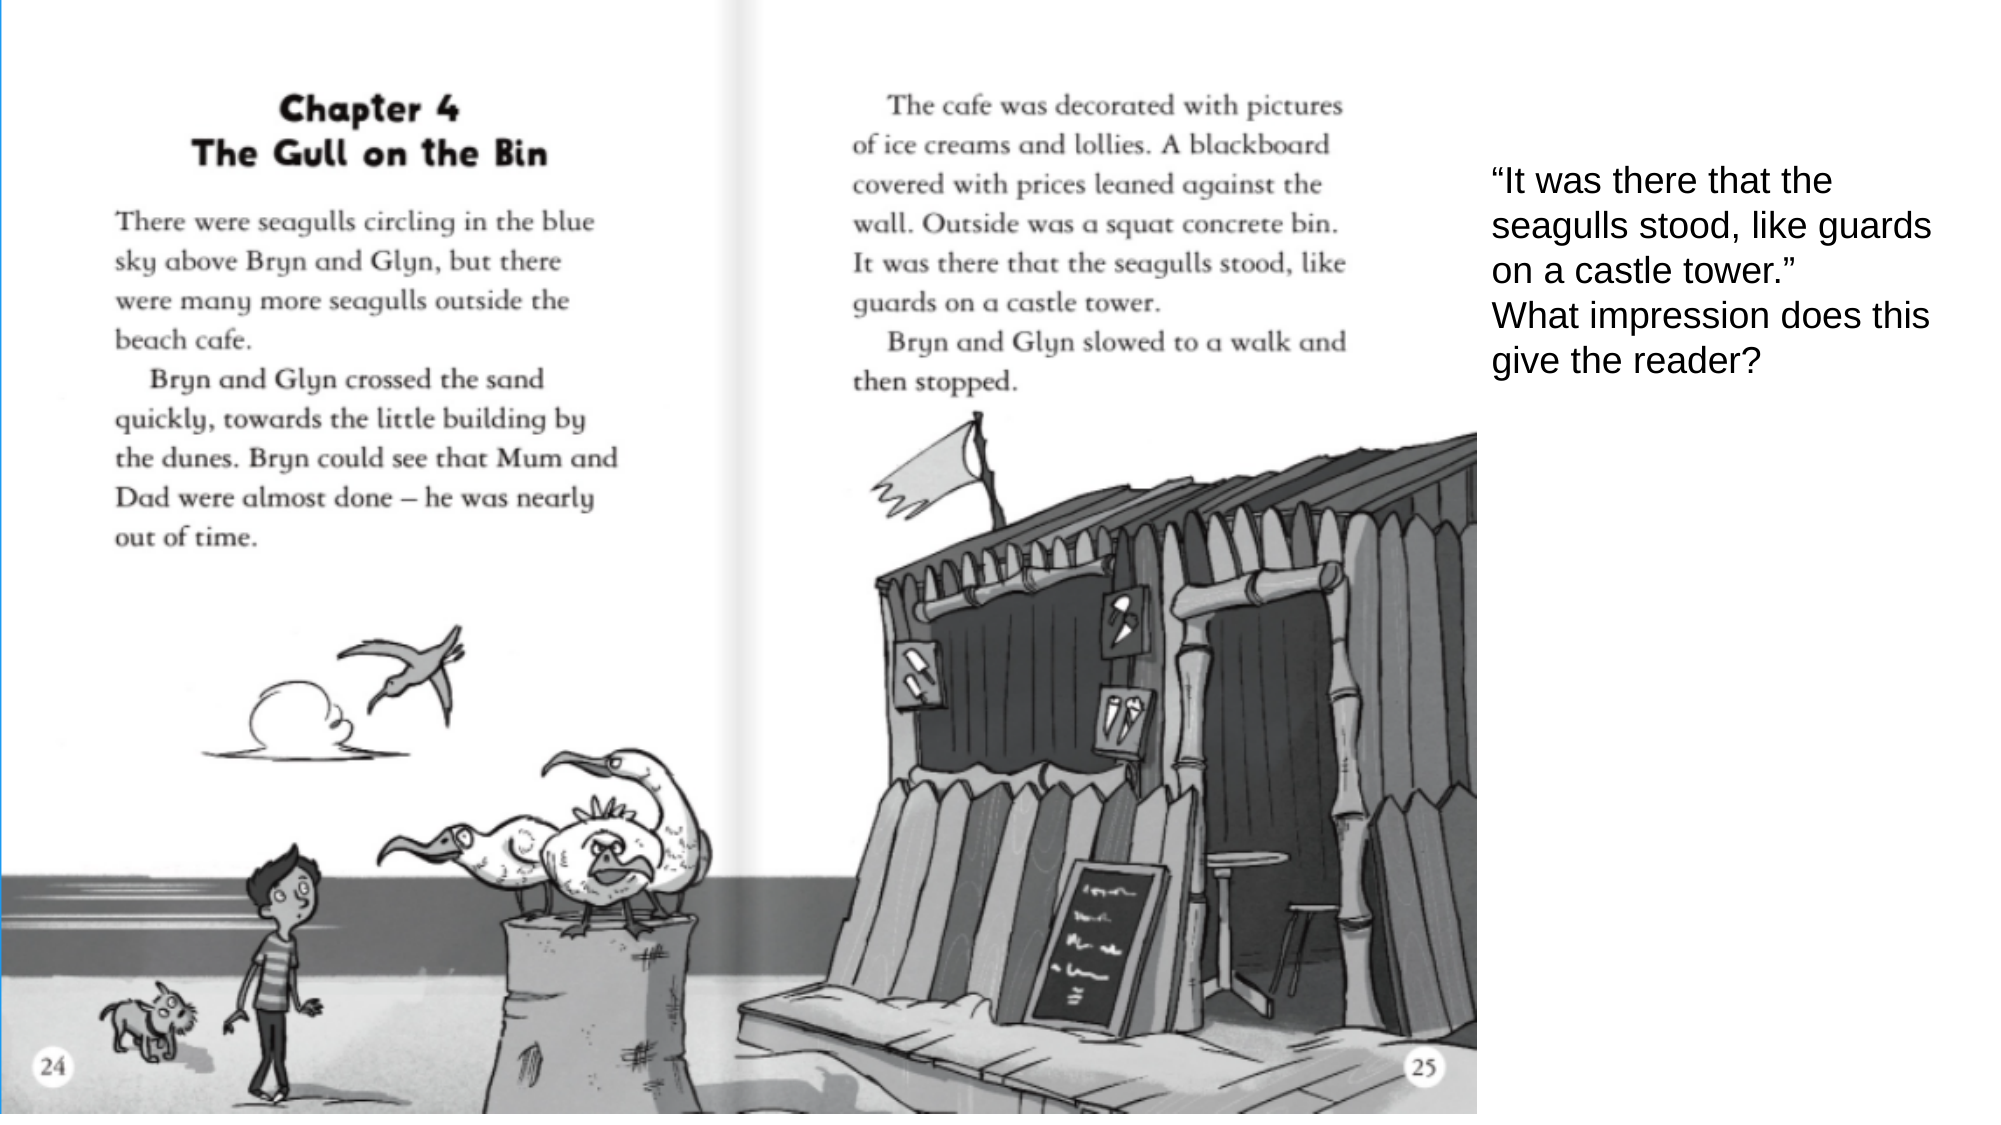

“It was there that the seagulls stood, like guards on a castle tower.”
What impression does this give the reader?
#